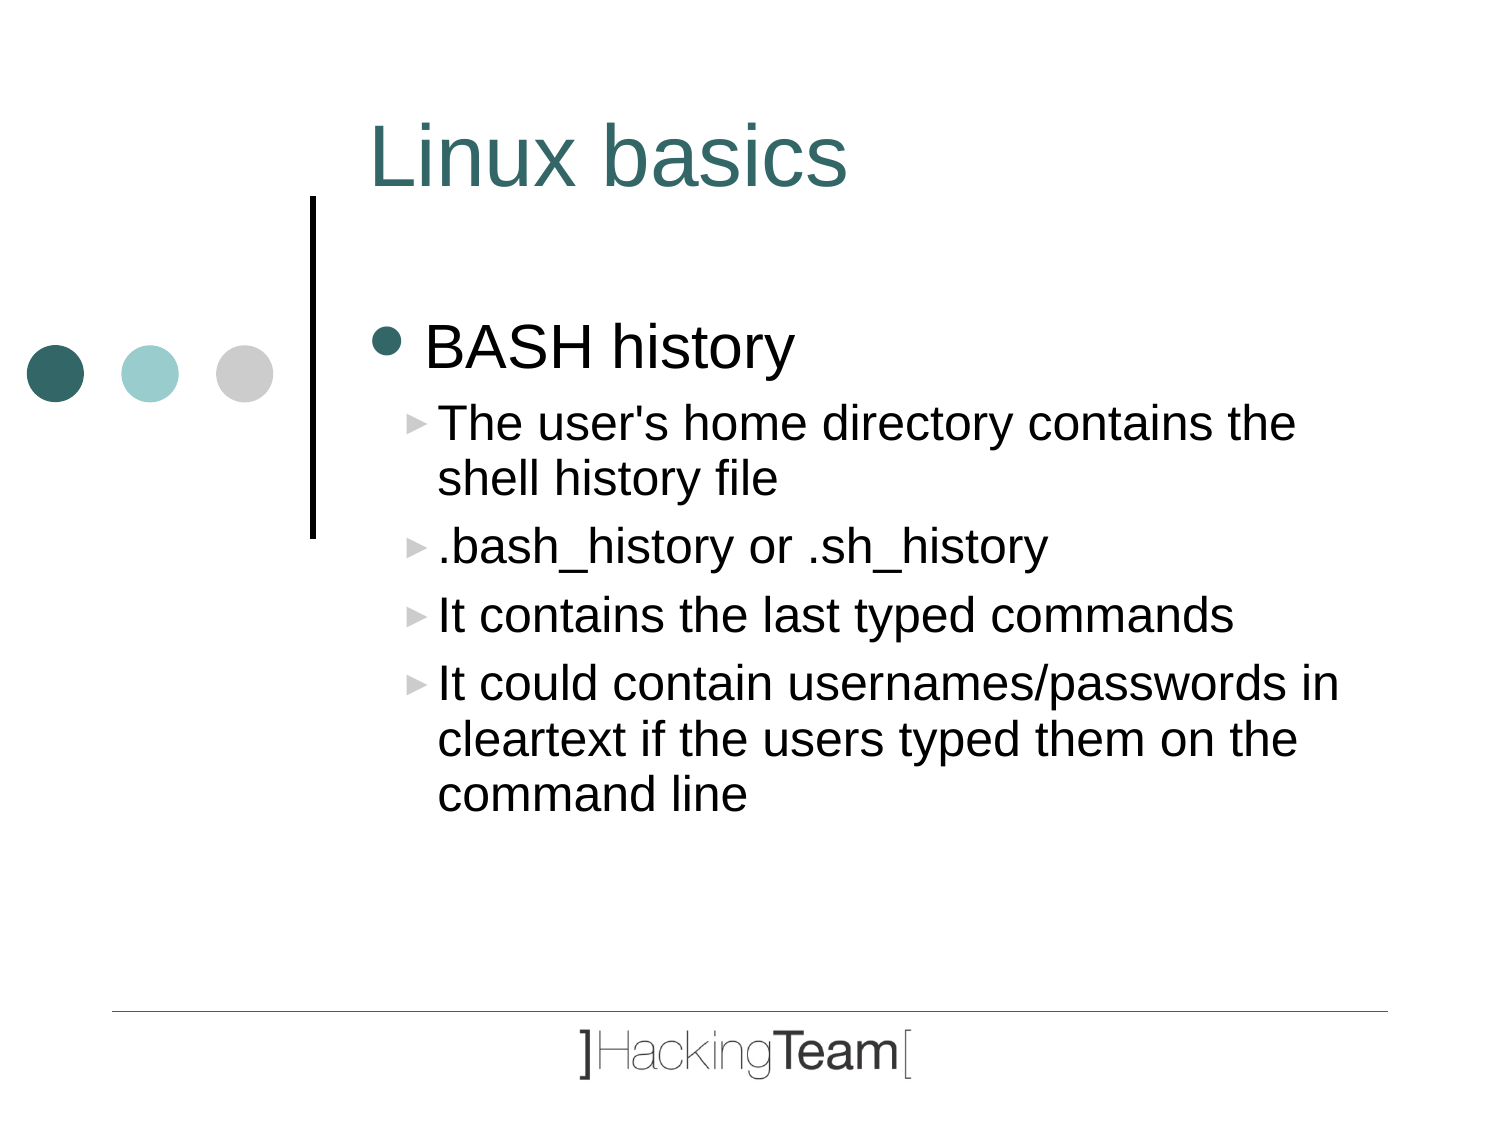

# Linux basics
BASH history
The user's home directory contains the shell history file
.bash_history or .sh_history
It contains the last typed commands
It could contain usernames/passwords in cleartext if the users typed them on the command line